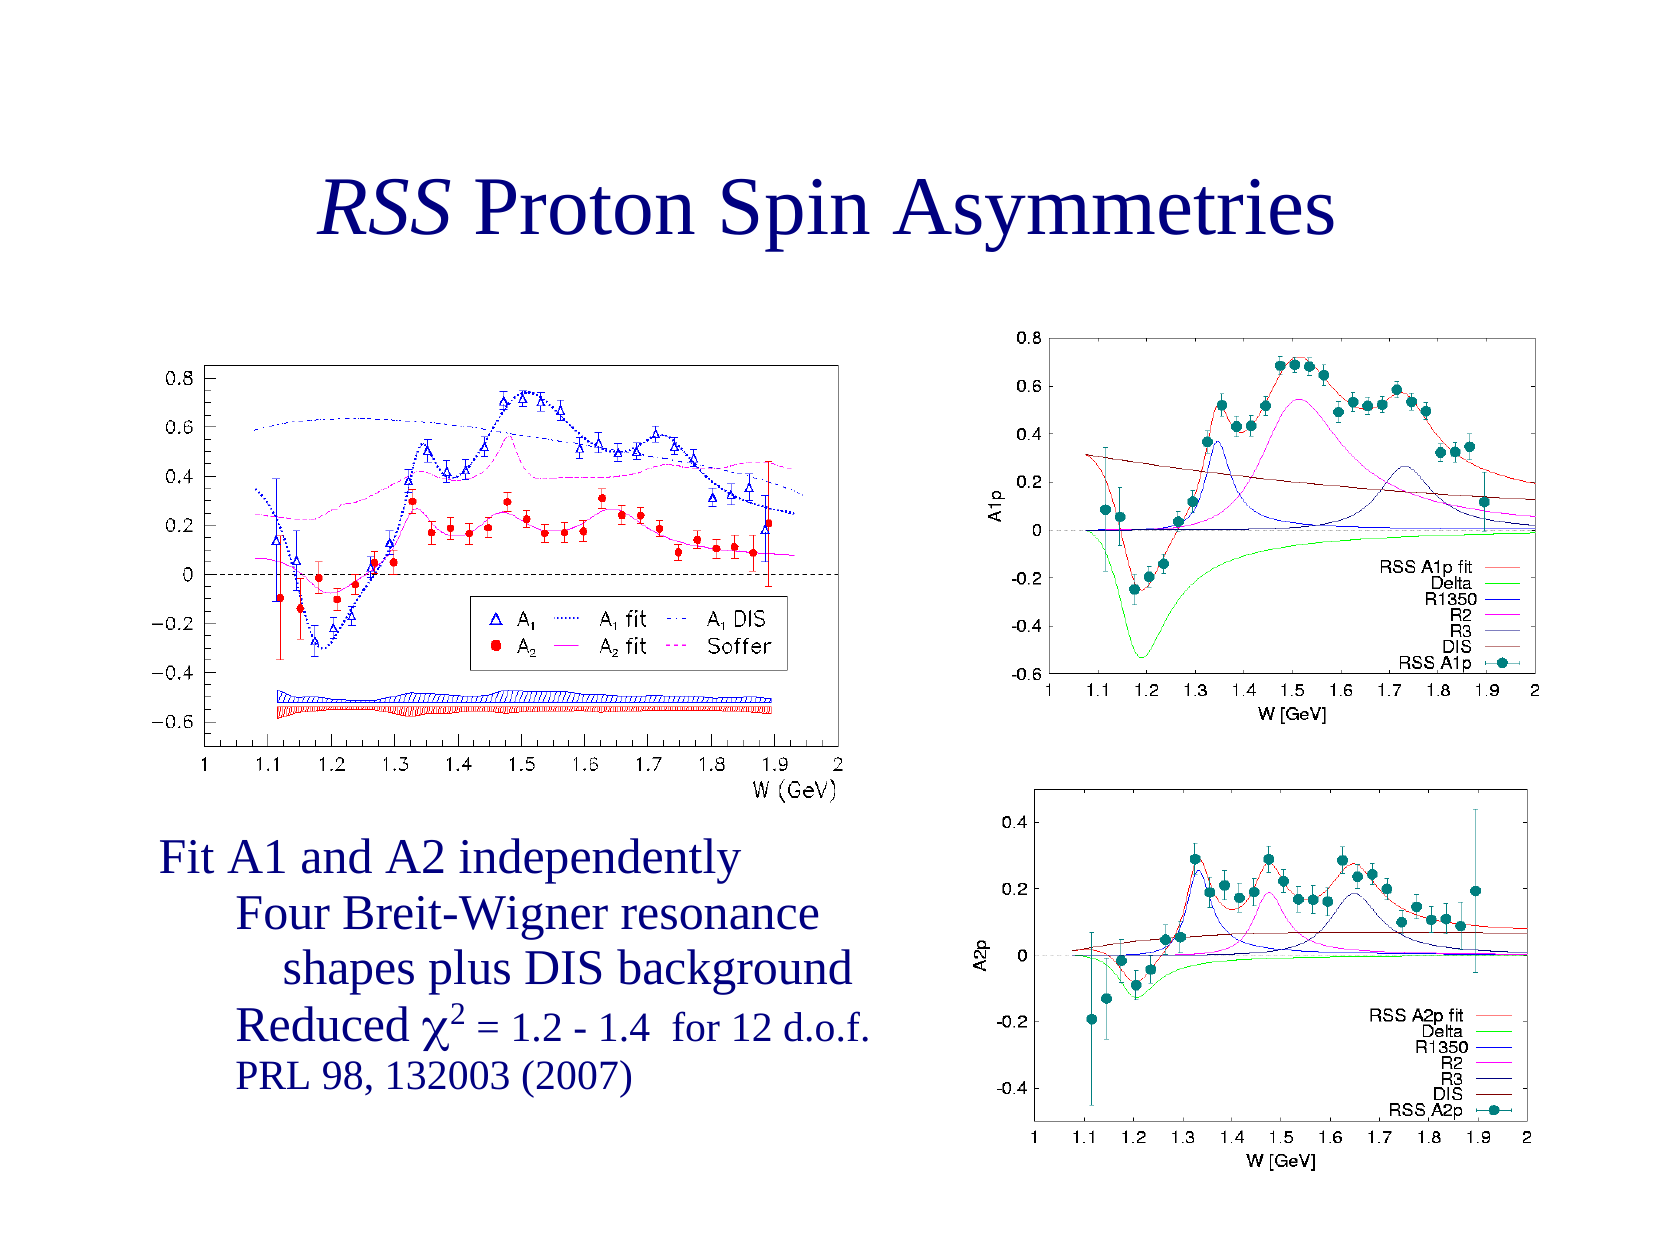

# RSS Proton Spin Asymmetries
Fit A1 and A2 independently
Four Breit-Wigner resonance shapes plus DIS background
Reduced 2 = 1.2 - 1.4 for 12 d.o.f.
PRL 98, 132003 (2007)